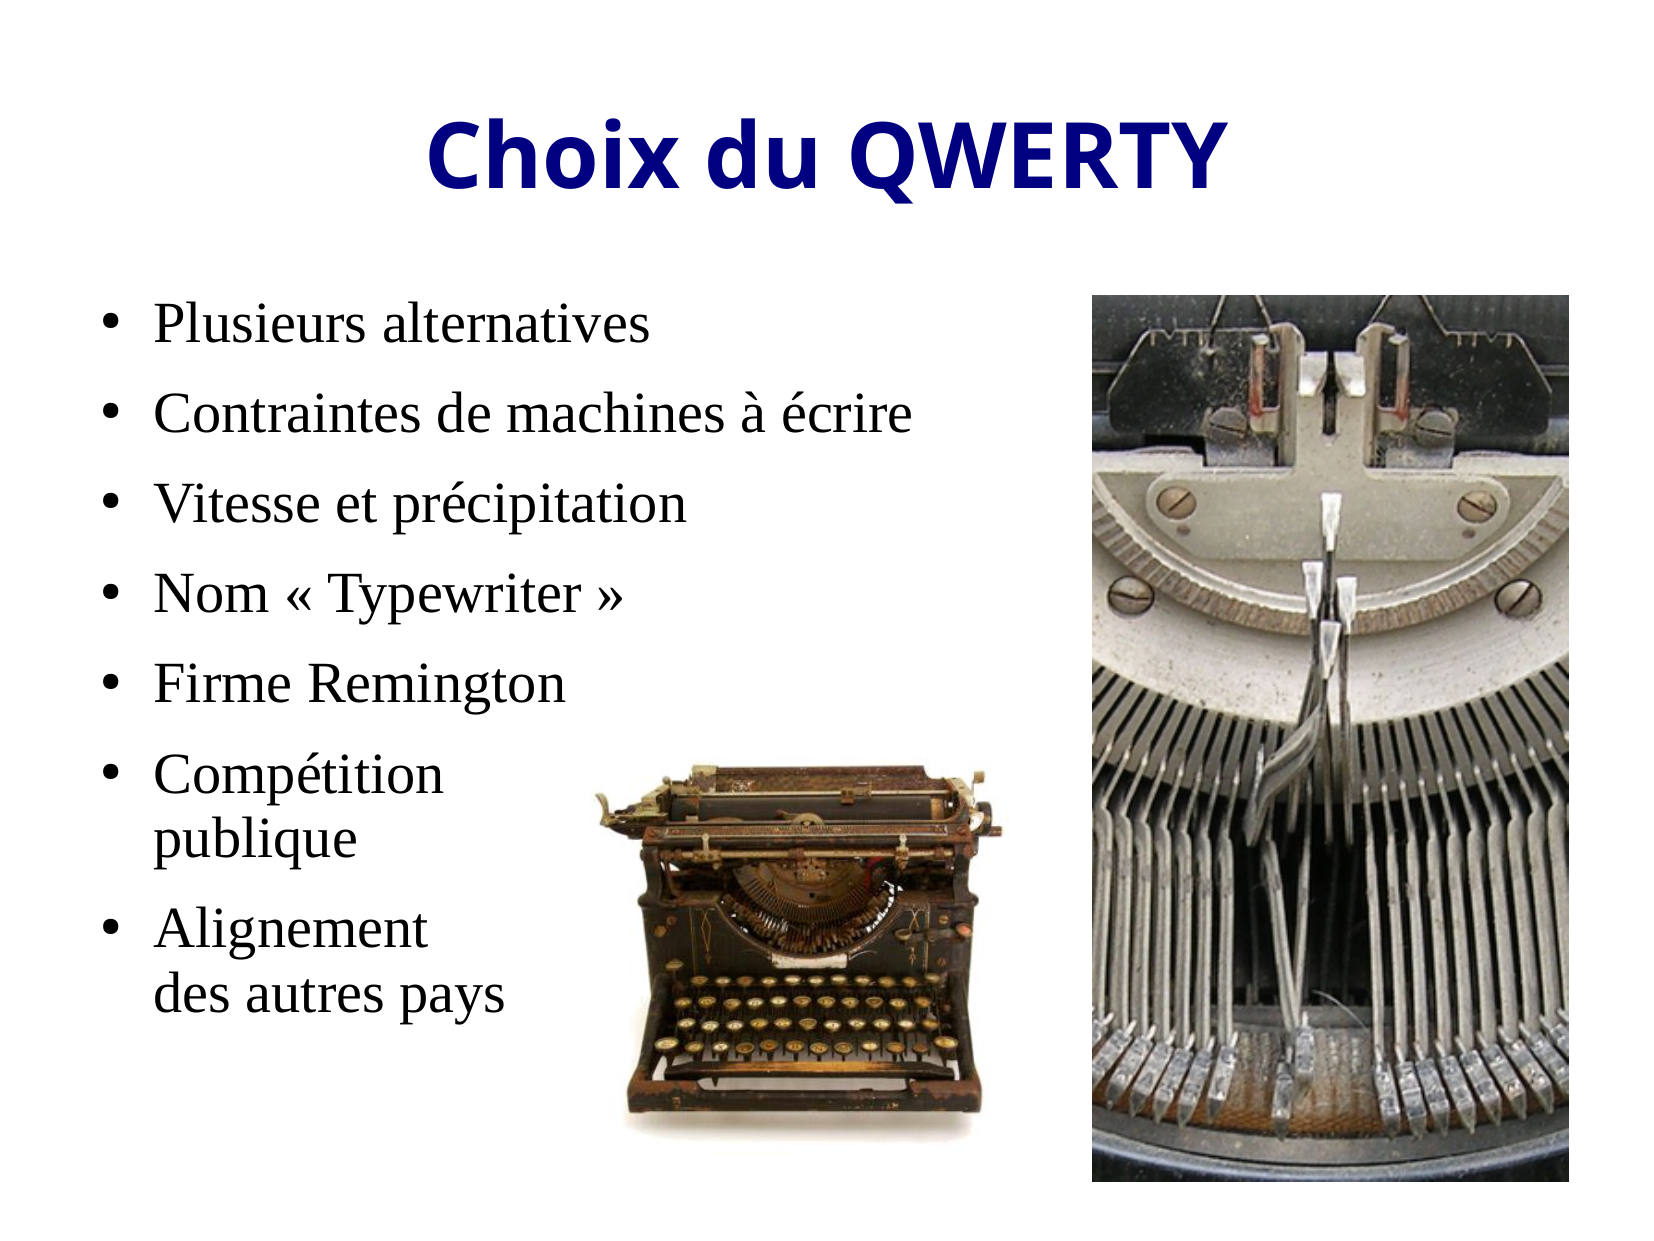

# Choix du QWERTY
Plusieurs alternatives
Contraintes de machines à écrire
Vitesse et précipitation
Nom « Typewriter »
Firme Remington
Compétition
publique
Alignement
des autres pays